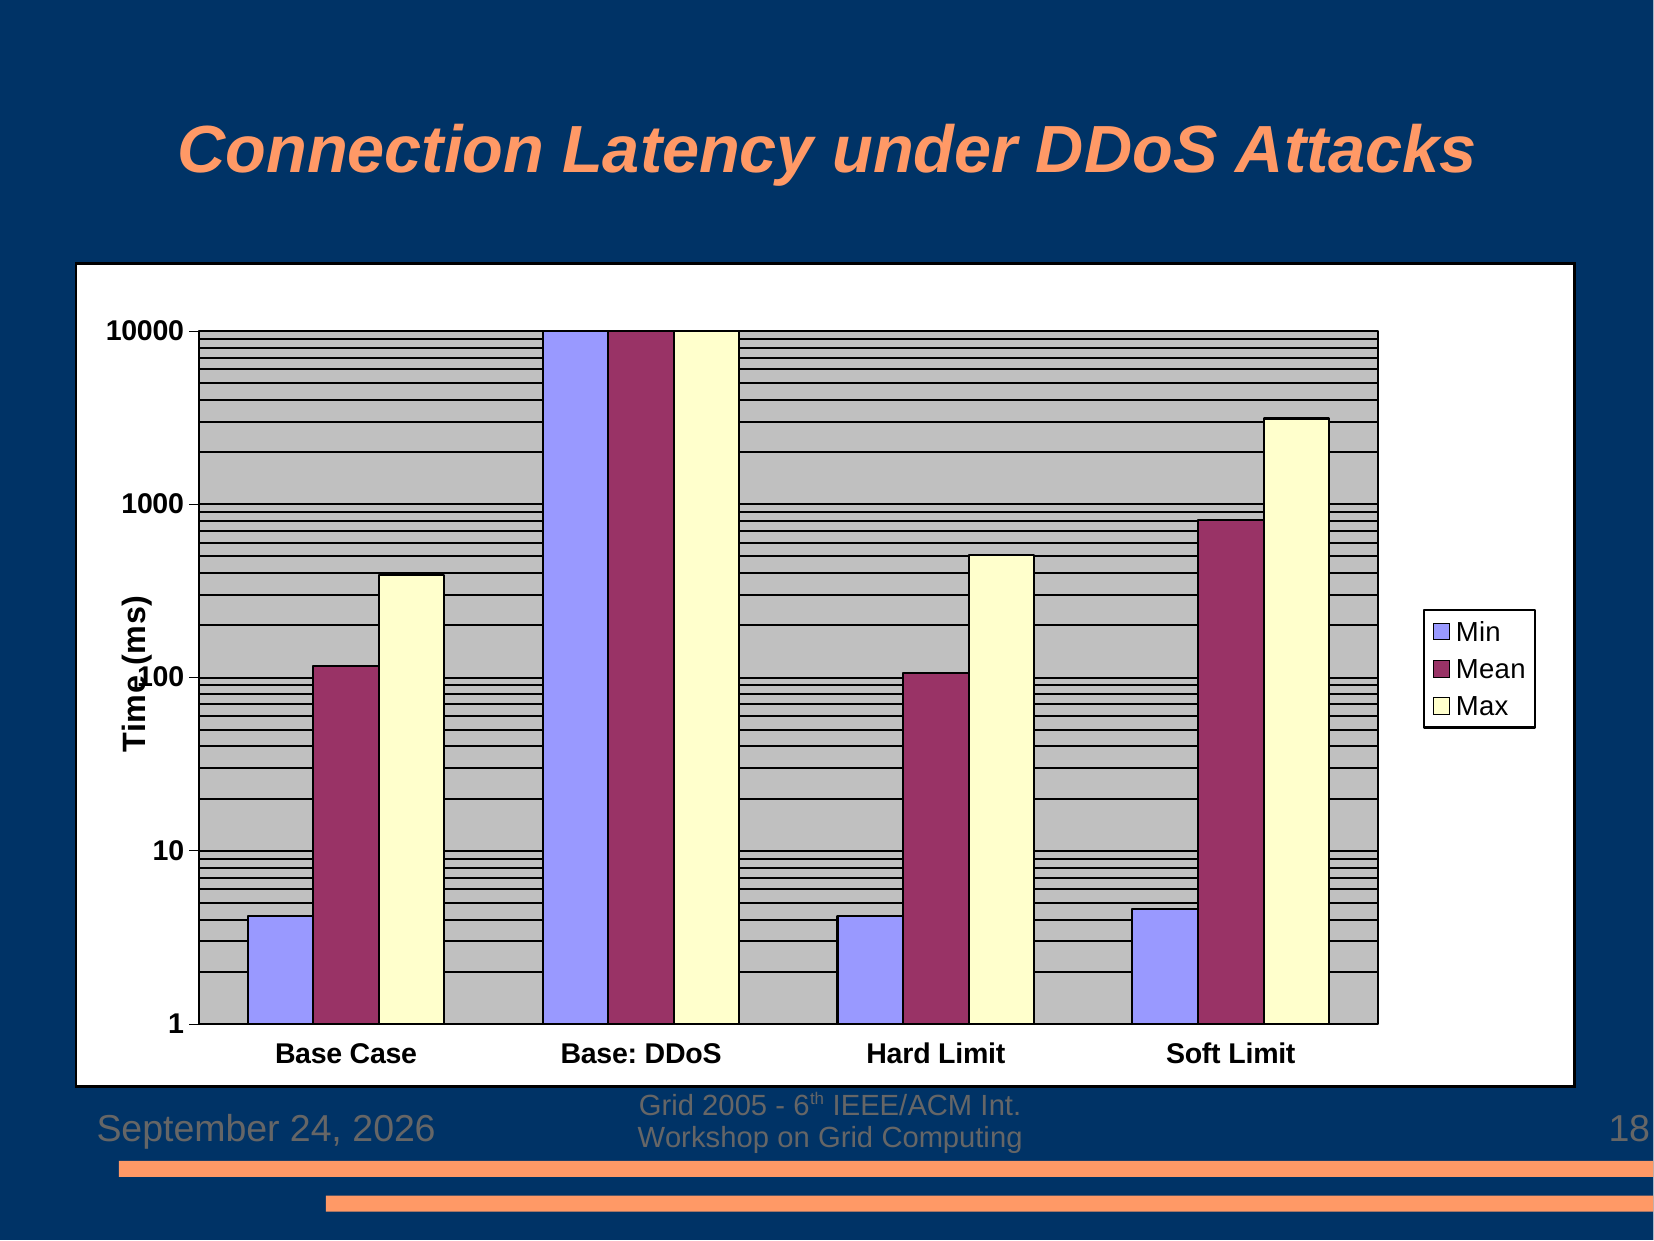

# Connection Latency under DDoS Attacks
### Chart
| Category | Min | Mean | Max |
|---|---|---|---|
| Base Case | 4.218 | 116.791181818182 | 389.256 |
| Base: DDoS | 10000.0 | 10000.0 | 10000.0 |
| Hard Limit | 4.231 | 106.780666666667 | 510.048 |
| Soft Limit | 4.62 | 812.080272727273 | 3124.622 |